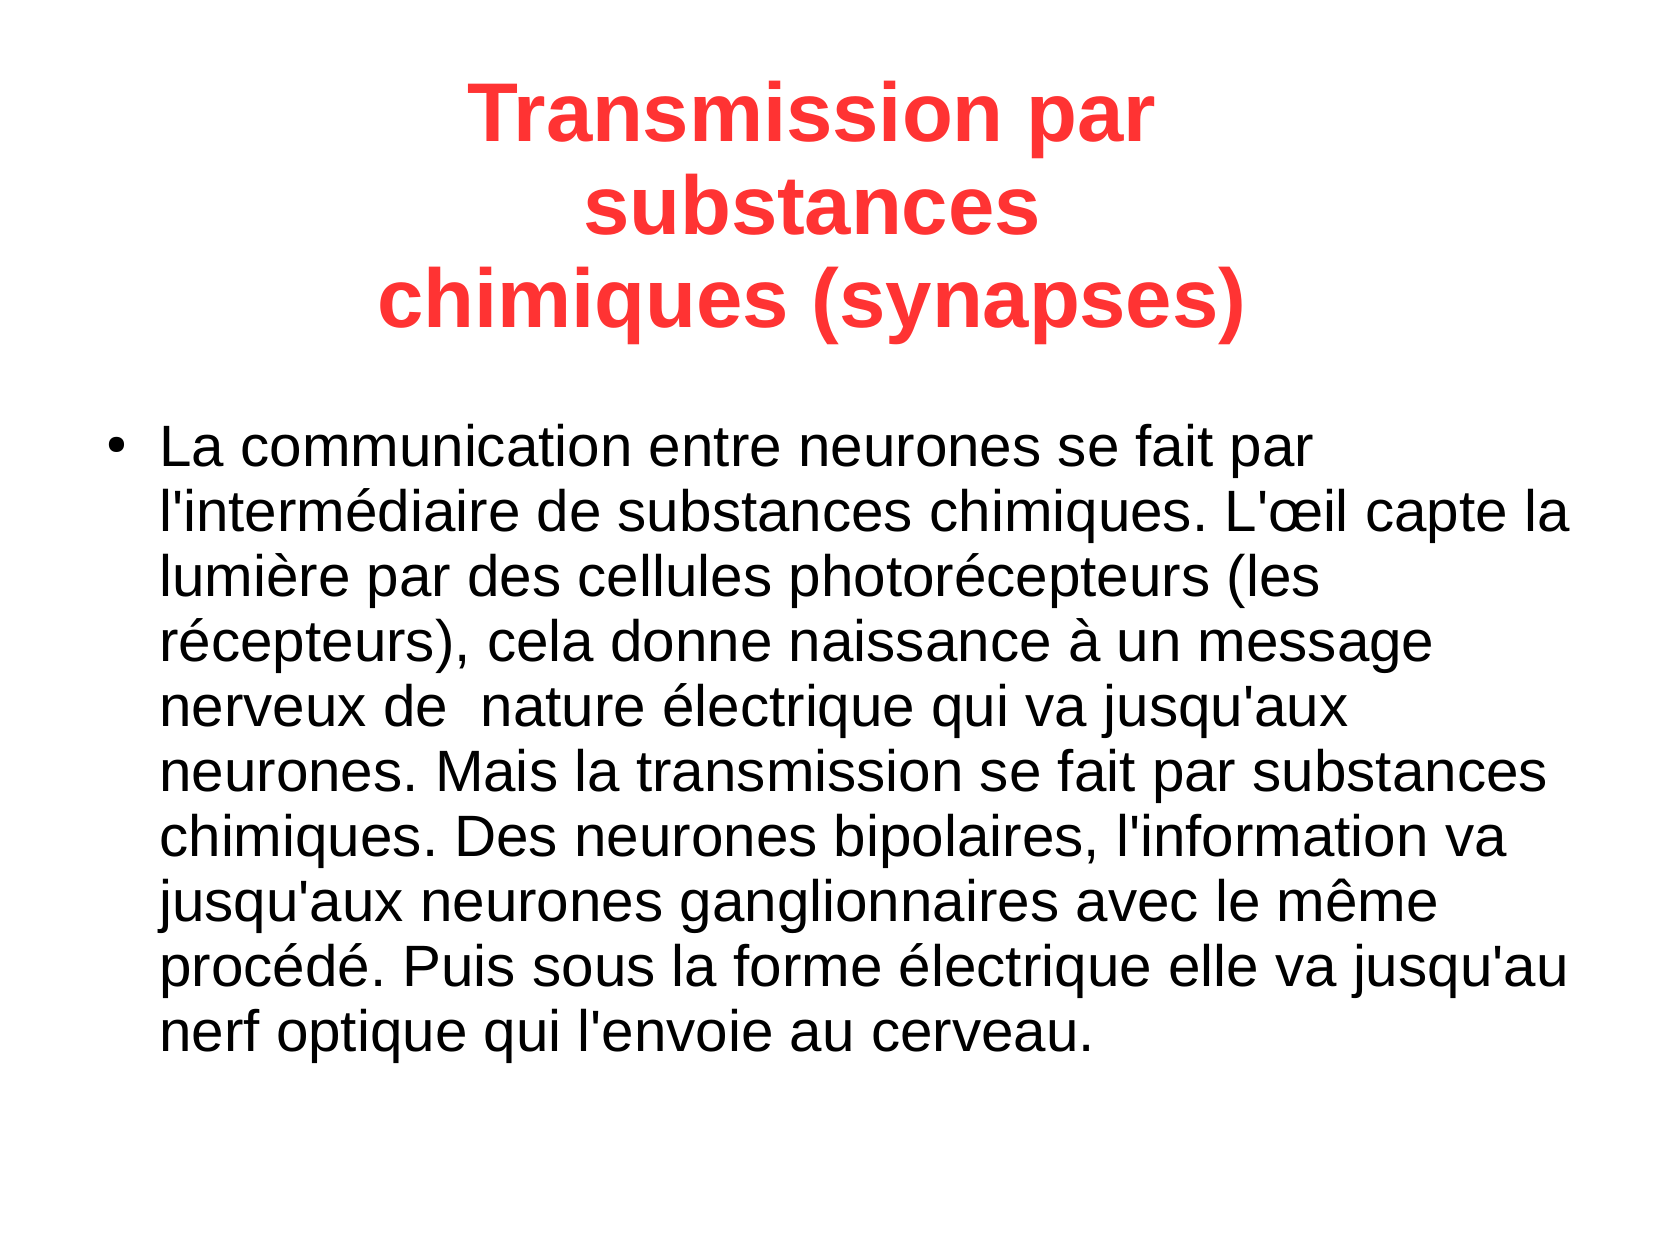

Transmission par substances chimiques (synapses)
La communication entre neurones se fait par l'intermédiaire de substances chimiques. L'œil capte la lumière par des cellules photorécepteurs (les récepteurs), cela donne naissance à un message nerveux de nature électrique qui va jusqu'aux neurones. Mais la transmission se fait par substances chimiques. Des neurones bipolaires, l'information va jusqu'aux neurones ganglionnaires avec le même procédé. Puis sous la forme électrique elle va jusqu'au nerf optique qui l'envoie au cerveau.